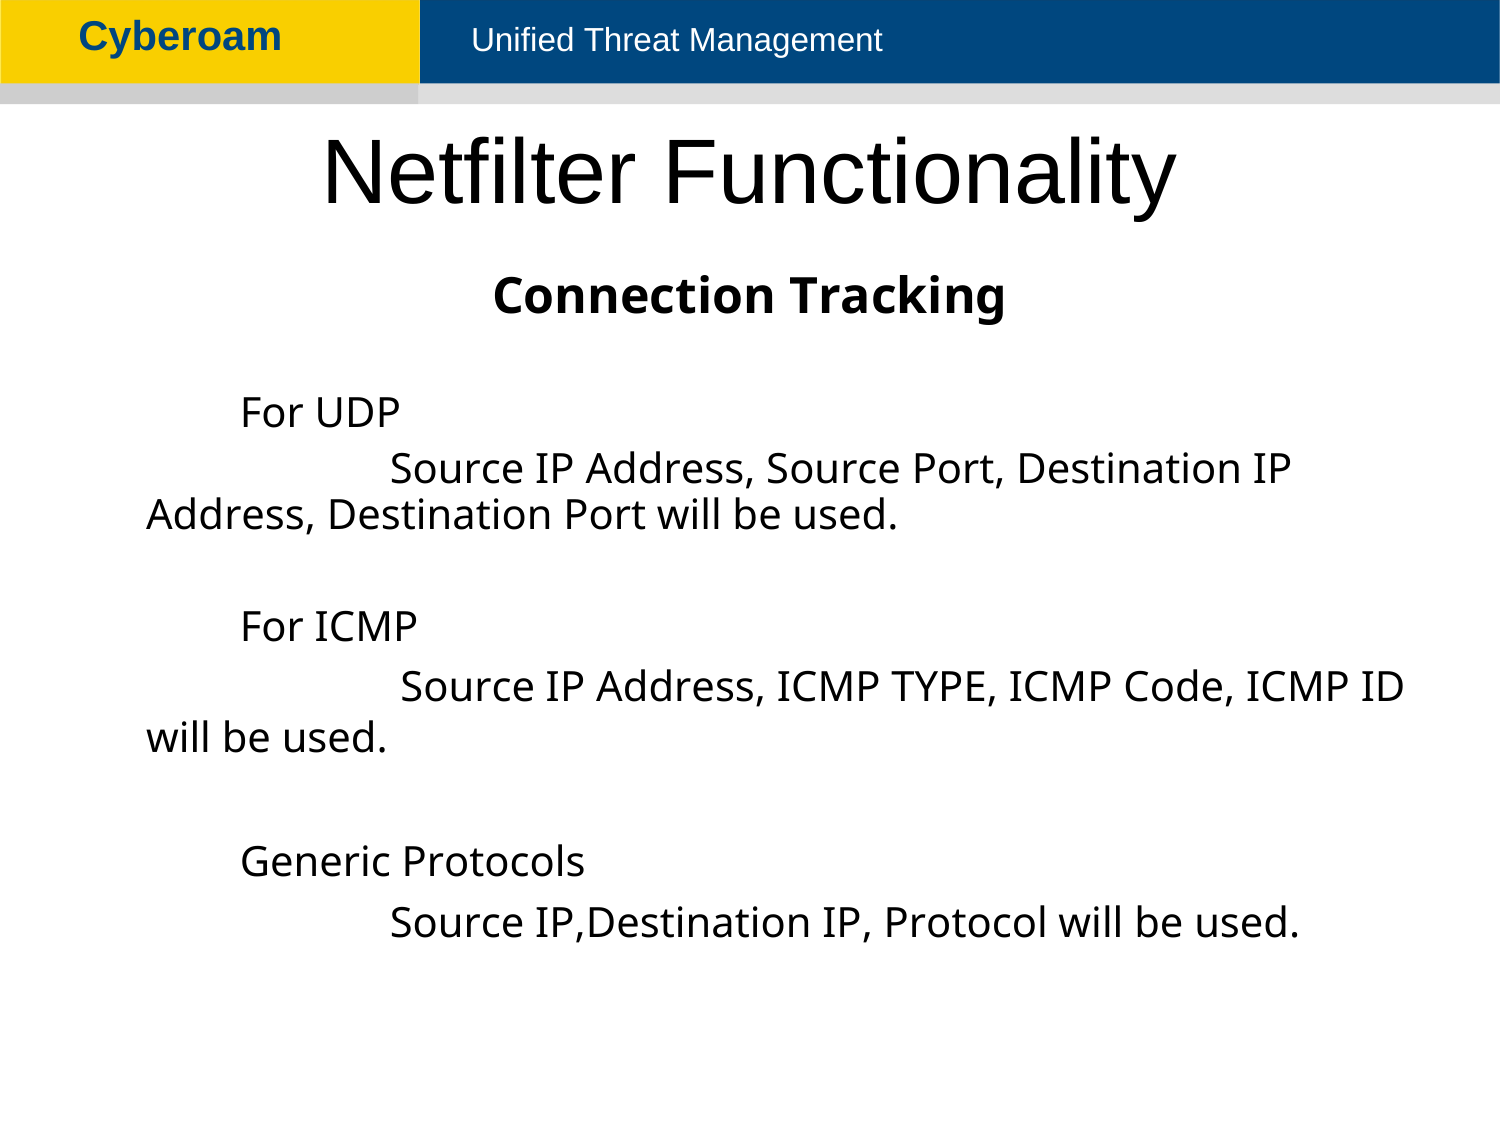

# Netfilter Functionality
Connection Tracking
		For UDP
			Source IP Address, Source Port, Destination IP Address, Destination Port will be used.
		For ICMP
			 Source IP Address, ICMP TYPE, ICMP Code, ICMP ID will be used.
		Generic Protocols
			Source IP,Destination IP, Protocol will be used.